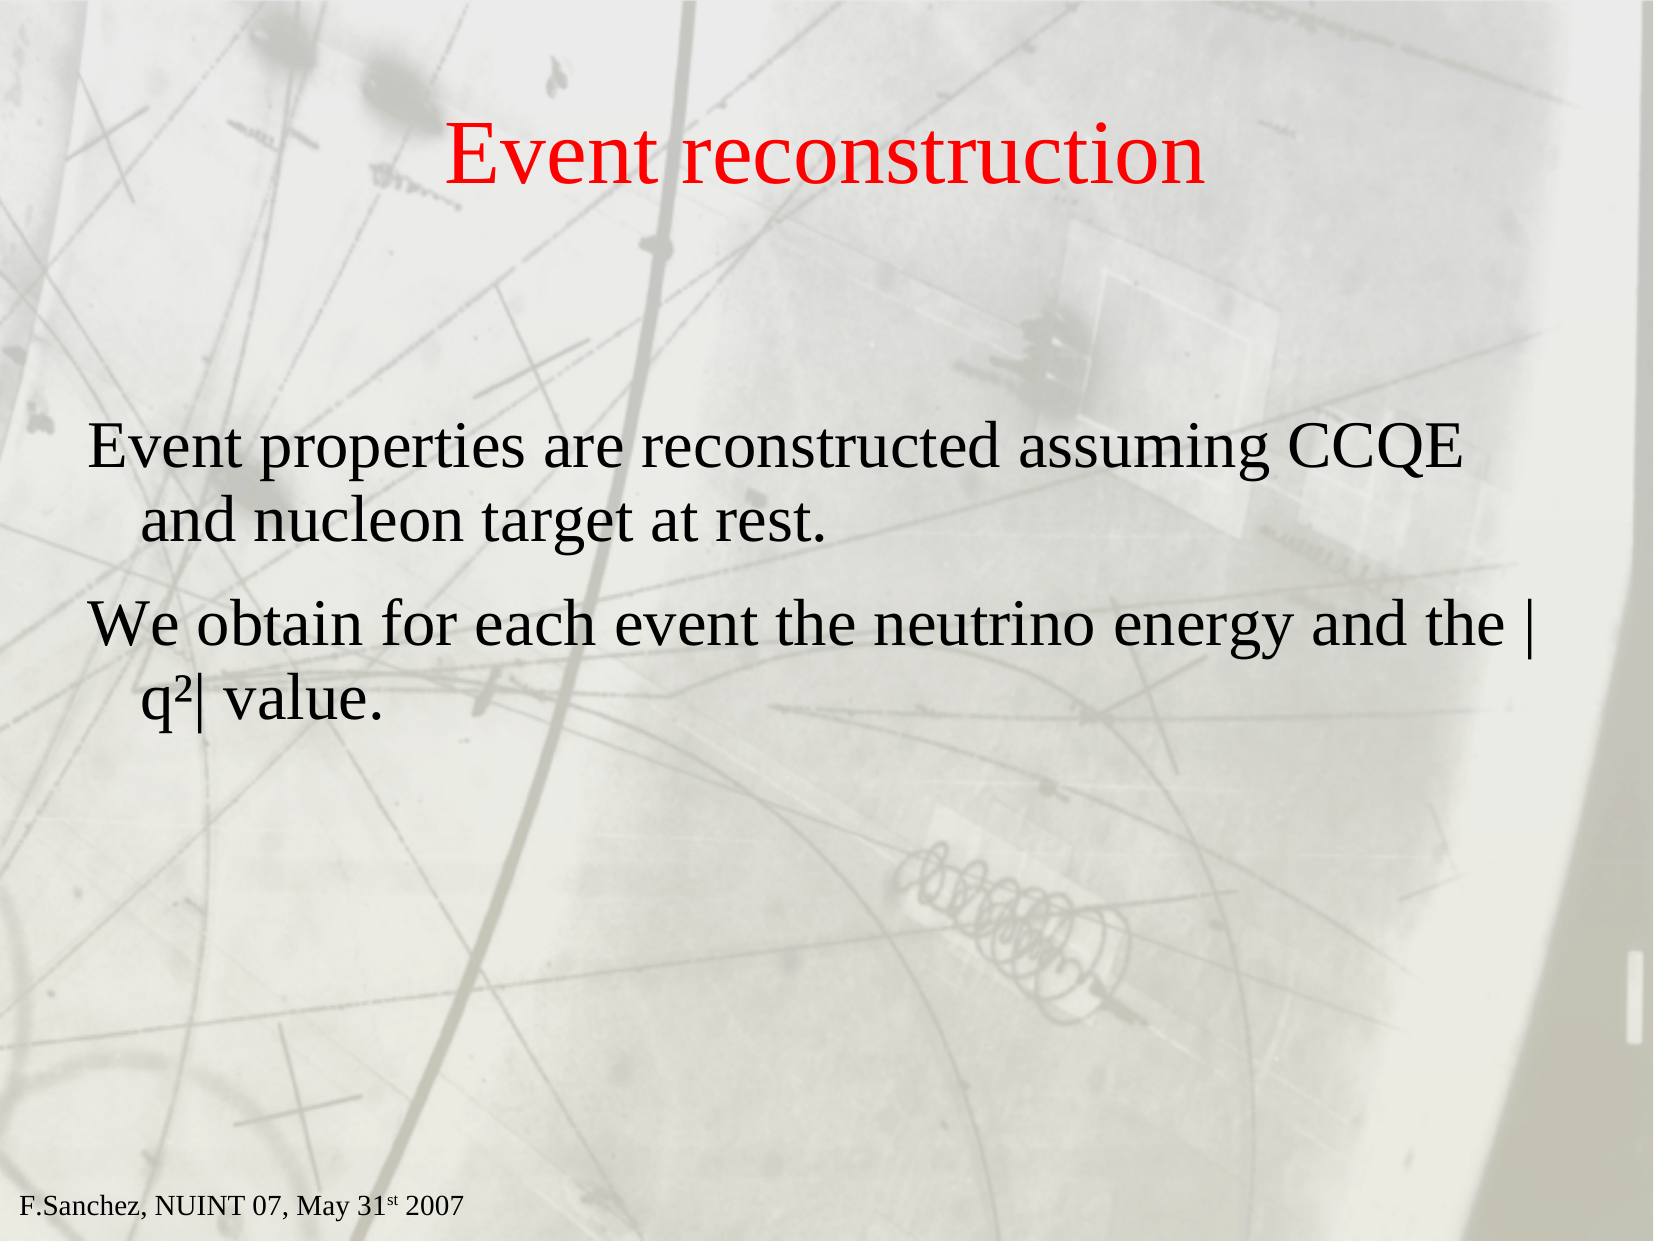

# Event reconstruction
Event properties are reconstructed assuming CCQE and nucleon target at rest.
We obtain for each event the neutrino energy and the |q²| value.